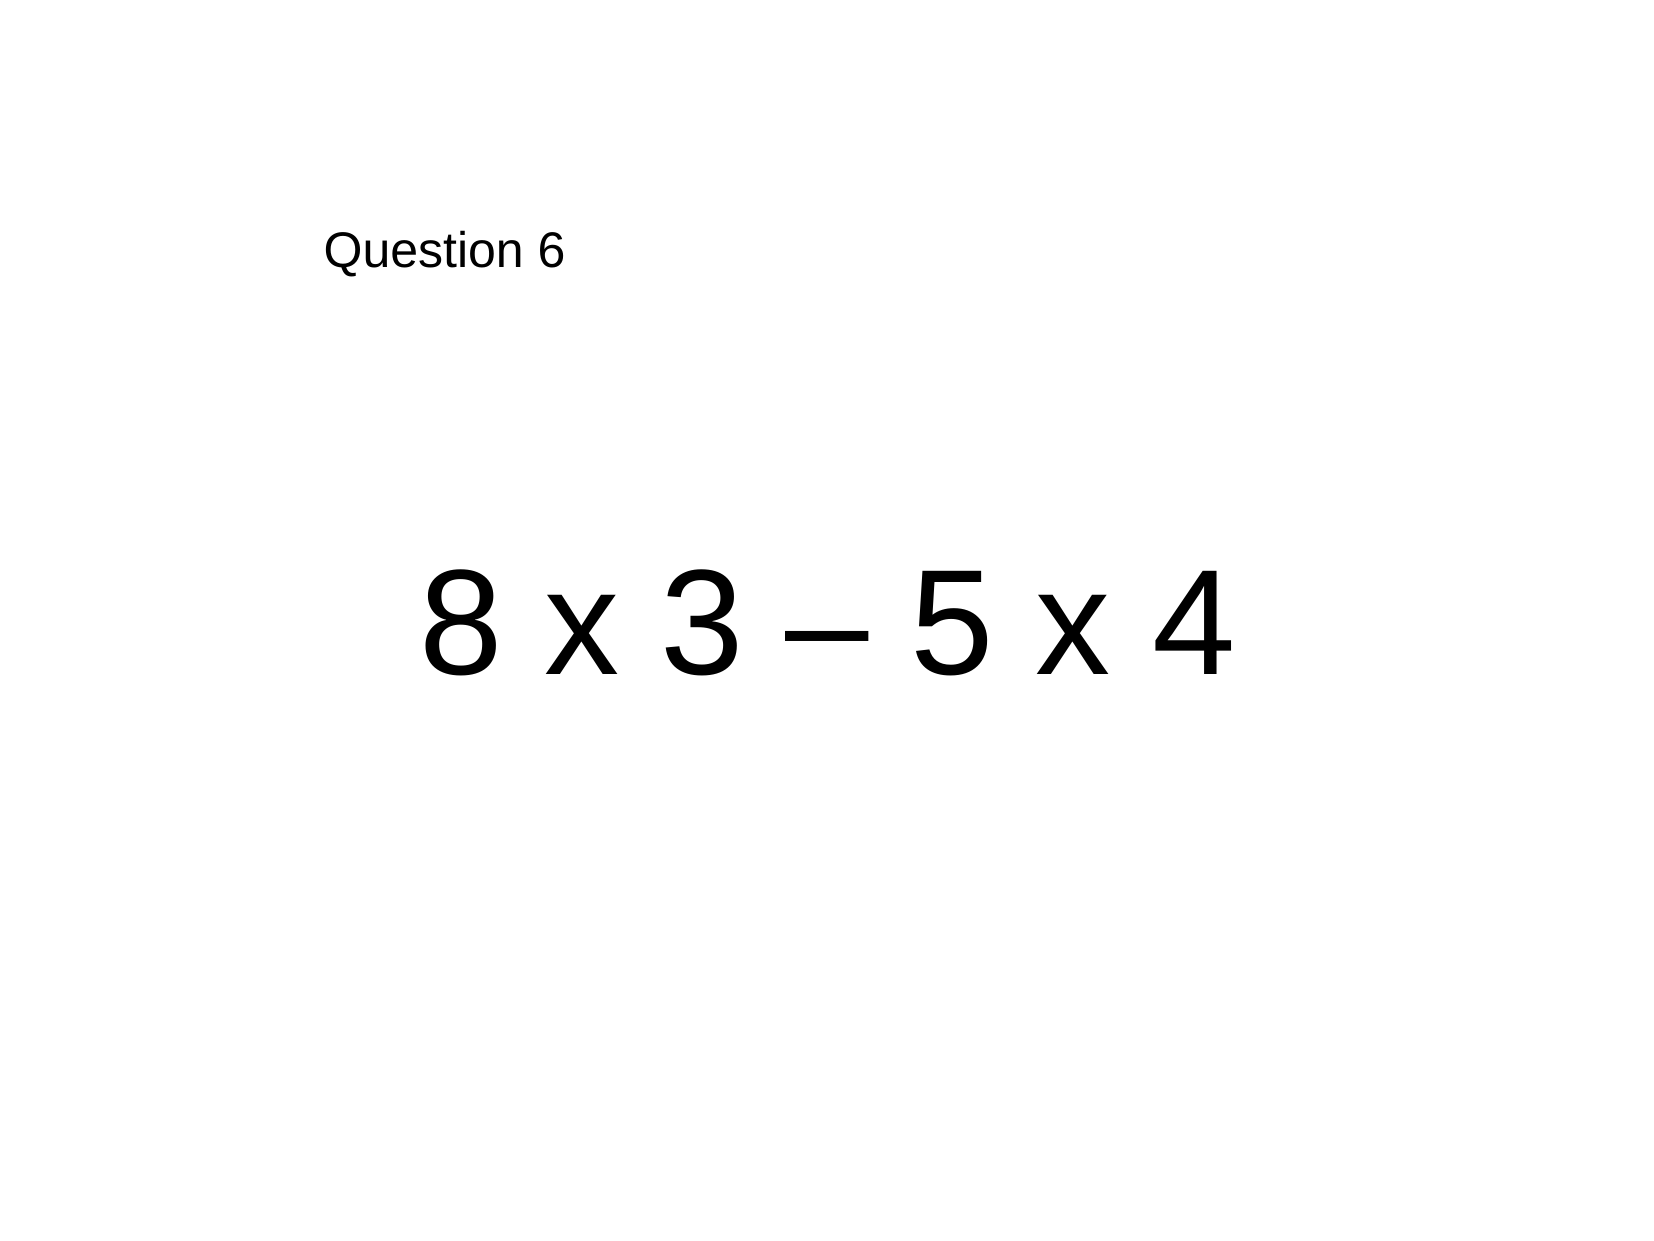

Question 6
8 x 3 – 5 x 4